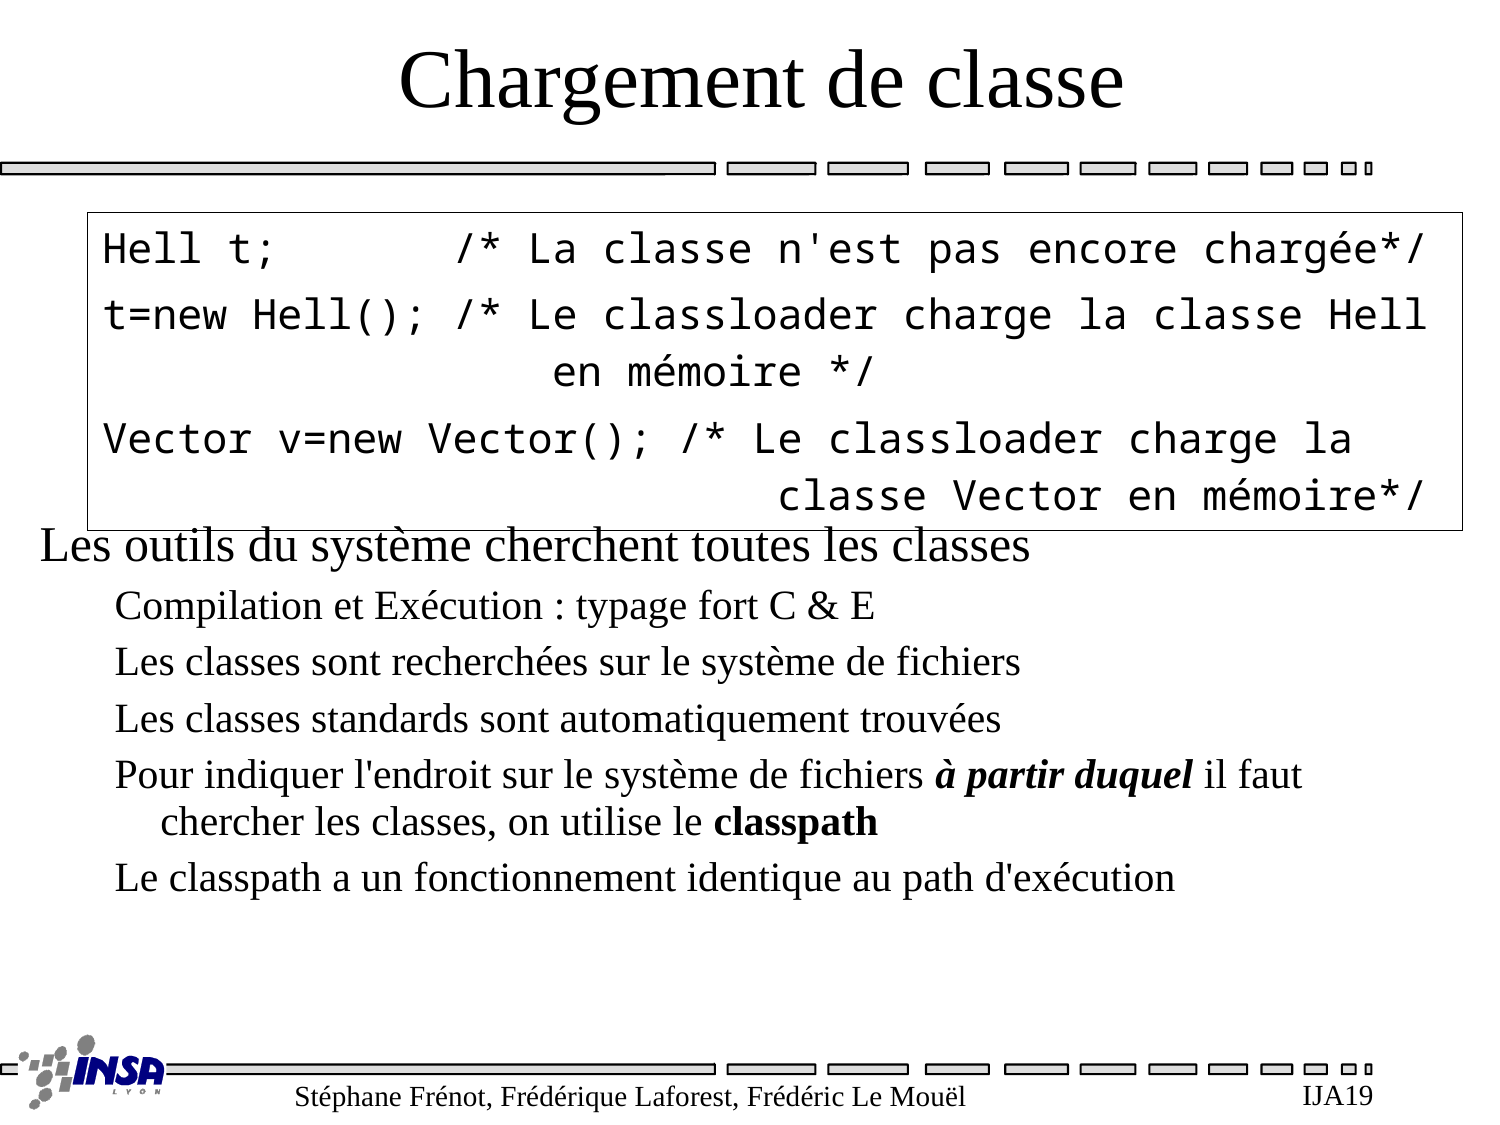

# Chargement de classe
Hell t; /* La classe n'est pas encore chargée*/
t=new Hell(); /* Le classloader charge la classe Hell 						en mémoire */
Vector v=new Vector(); /* Le classloader charge la 									classe Vector en mémoire*/
Les outils du système cherchent toutes les classes
Compilation et Exécution : typage fort C & E
Les classes sont recherchées sur le système de fichiers
Les classes standards sont automatiquement trouvées
Pour indiquer l'endroit sur le système de fichiers à partir duquel il faut chercher les classes, on utilise le classpath
Le classpath a un fonctionnement identique au path d'exécution